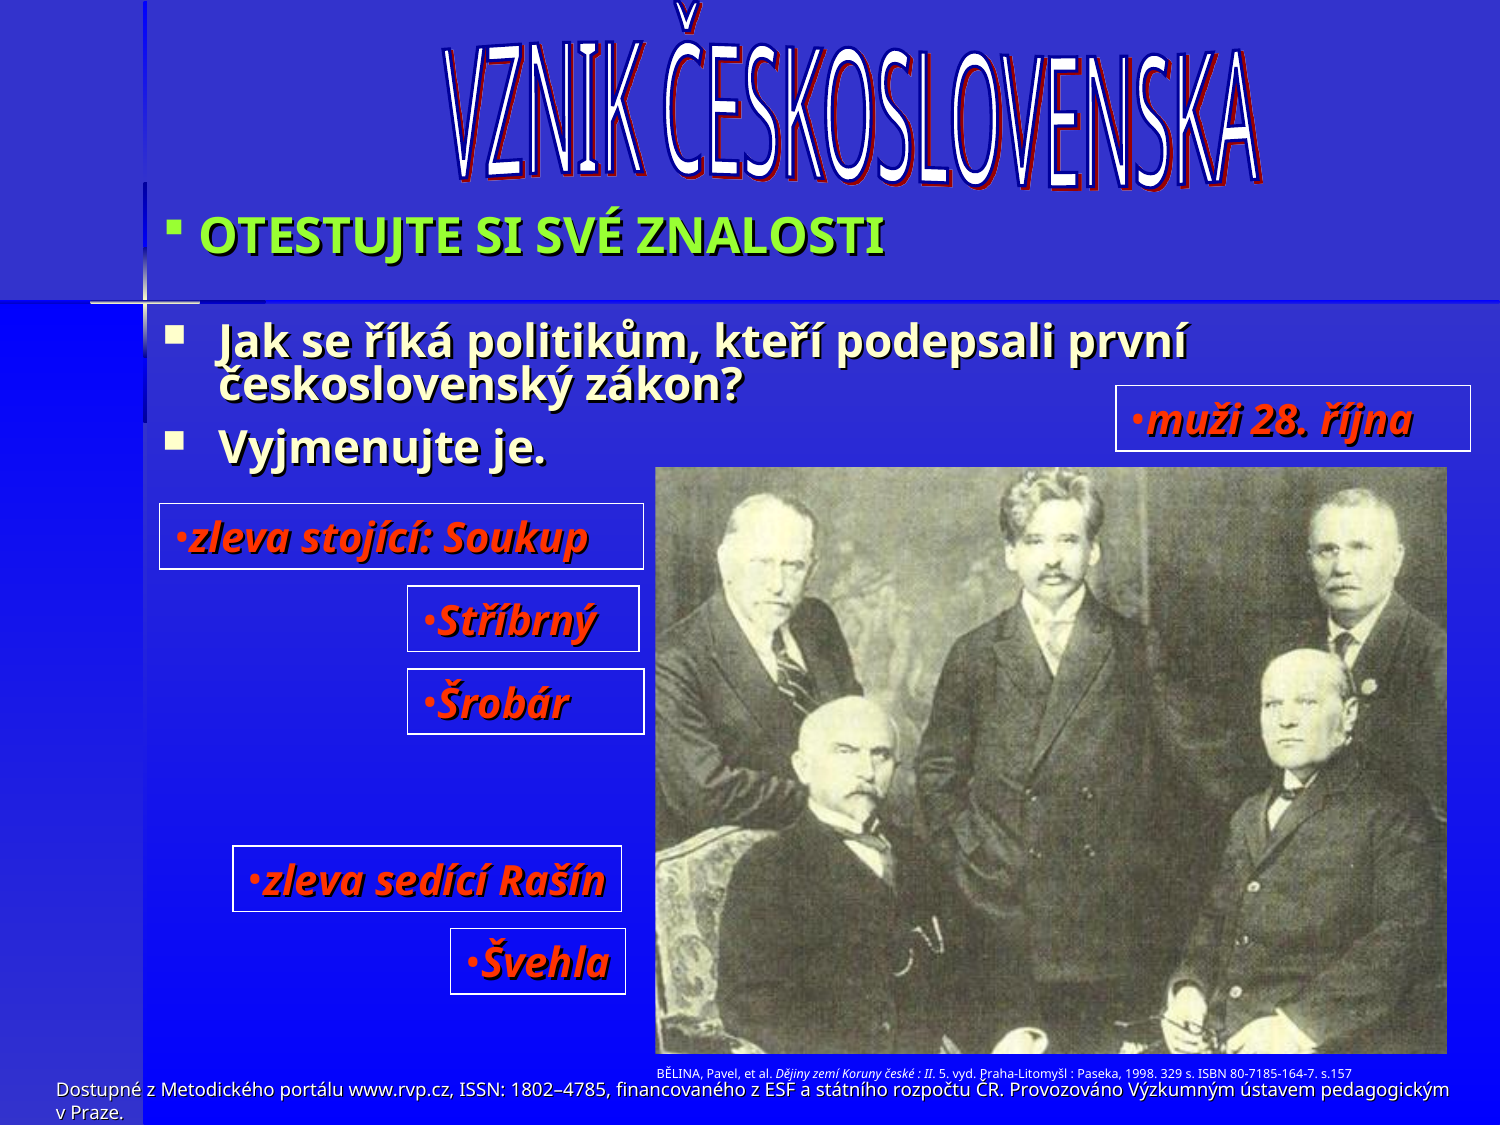

VZNIK ČESKOSLOVENSKA
 OTESTUJTE SI SVÉ ZNALOSTI
# Jak se říká politikům, kteří podepsali první československý zákon?
muži 28. října
Vyjmenujte je.
zleva stojící: Soukup
Stříbrný
Šrobár
zleva sedící Rašín
Švehla
BĚLINA, Pavel, et al. Dějiny zemí Koruny české : II. 5. vyd. Praha-Litomyšl : Paseka, 1998. 329 s. ISBN 80-7185-164-7. s.157
Dostupné z Metodického portálu www.rvp.cz, ISSN: 1802–4785, financovaného z ESF a státního rozpočtu ČR. Provozováno Výzkumným ústavem pedagogickým v Praze.